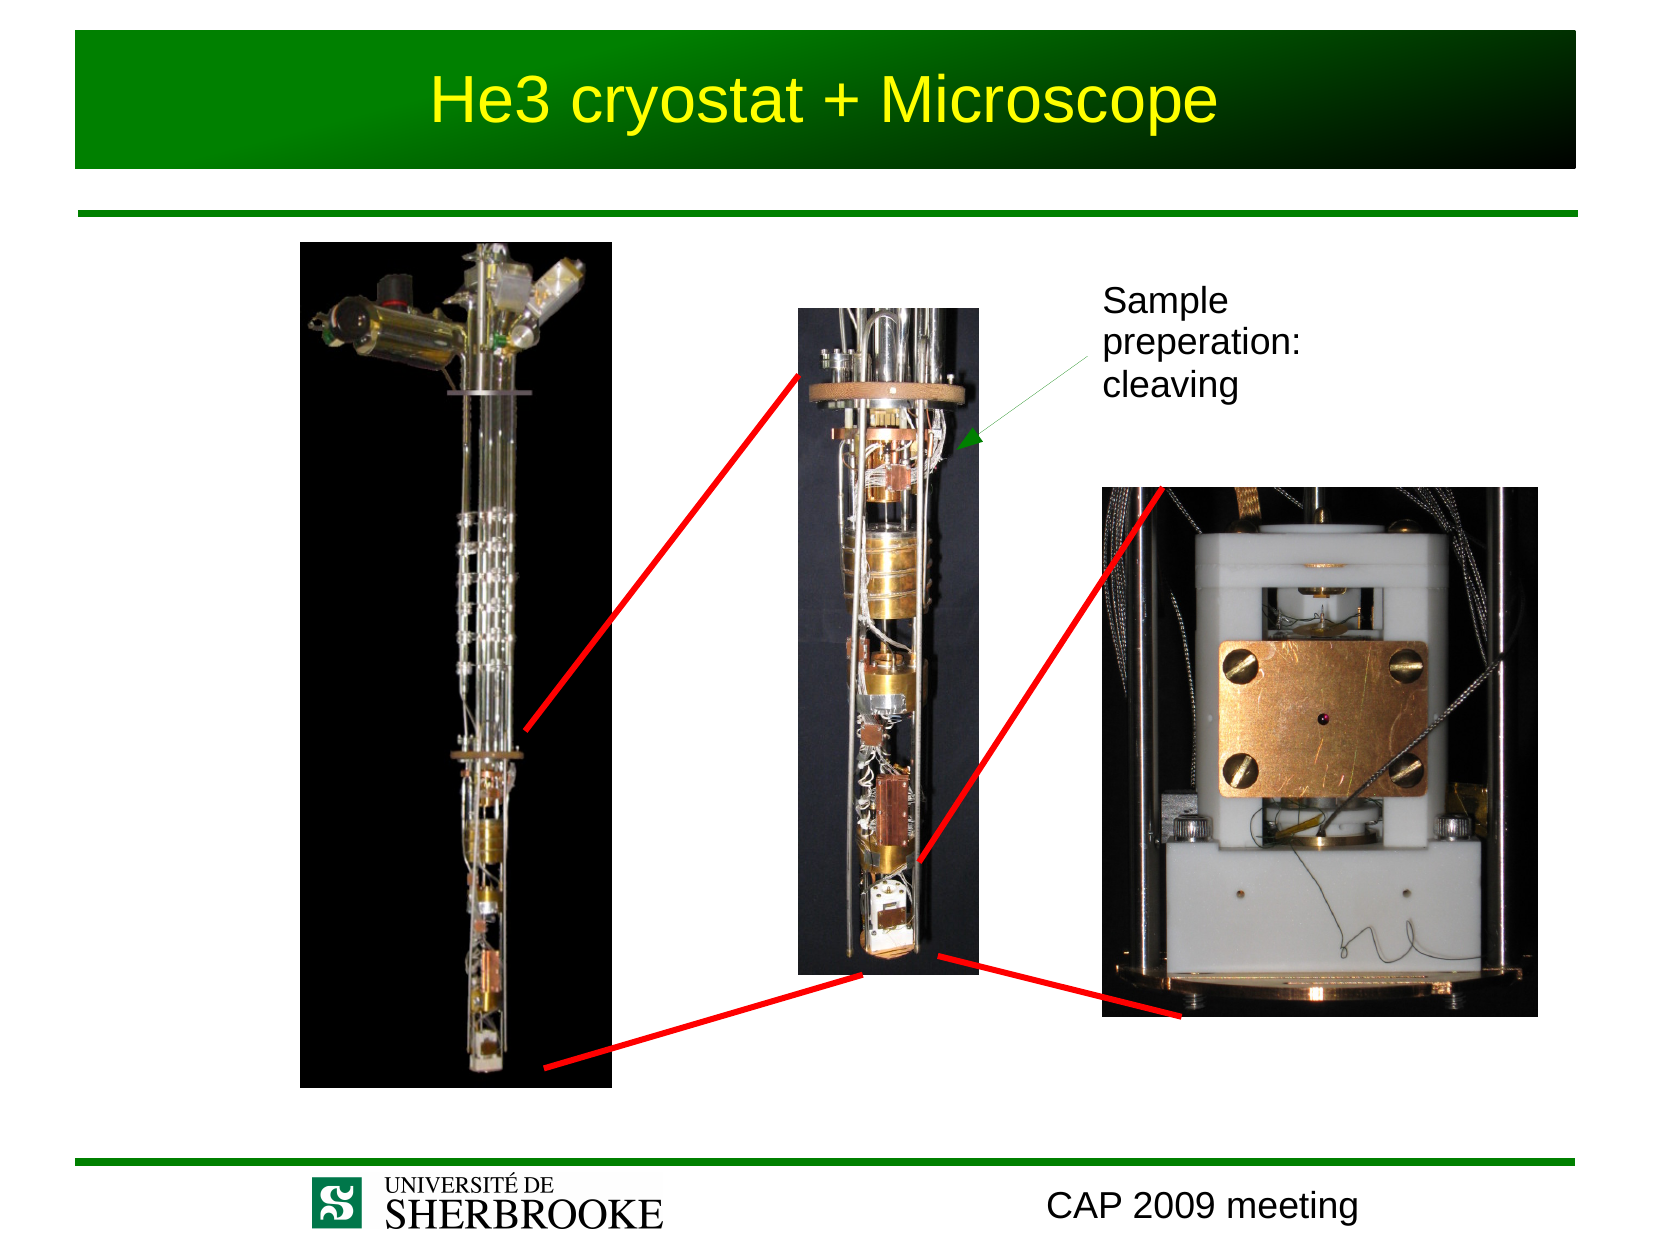

# He3 cryostat + Microscope
Sample preperation:
cleaving